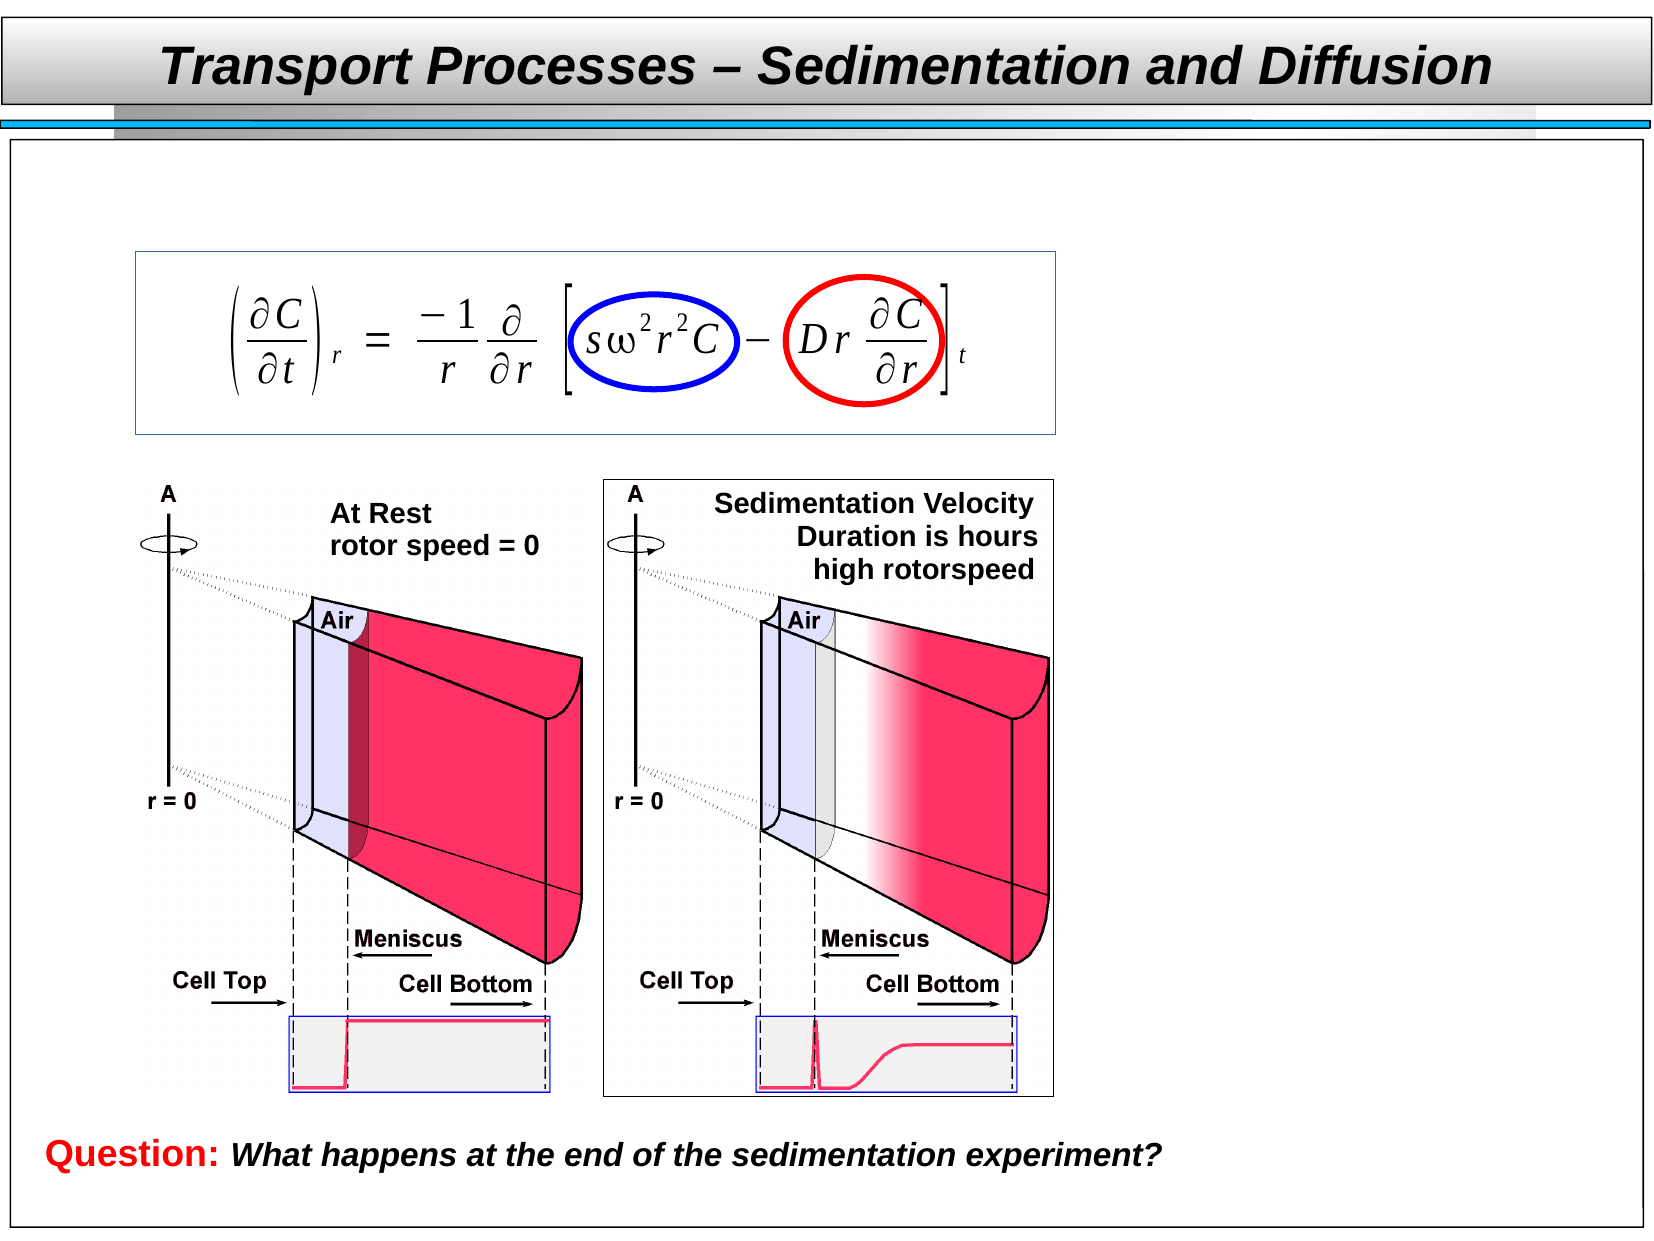

Transport Processes – Sedimentation and Diffusion
Sedimentation Velocity
 Duration is hours
 high rotorspeed
At Rest
rotor speed = 0
Question: What happens at the end of the sedimentation experiment?